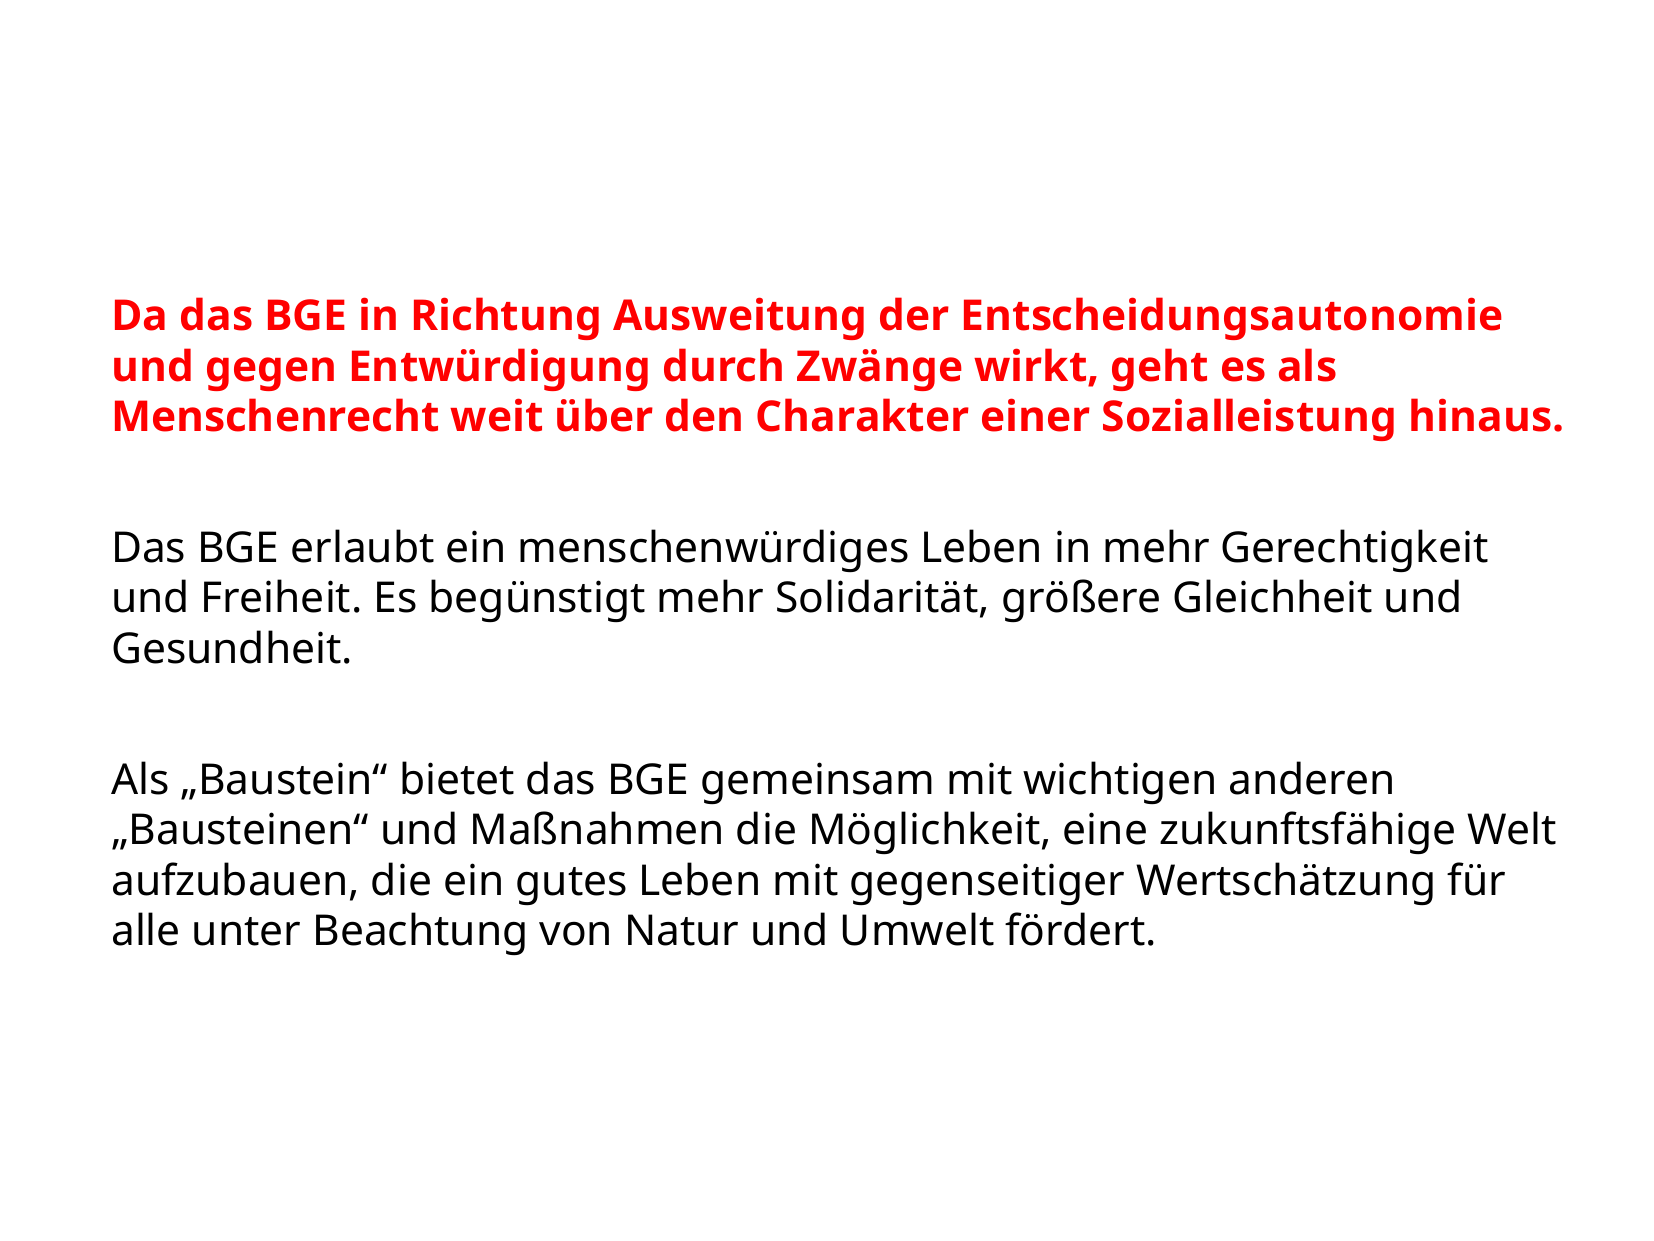

#
 Da das BGE in Richtung Ausweitung der Entscheidungsautonomie und gegen Entwürdigung durch Zwänge wirkt, geht es als Menschenrecht weit über den Charakter einer Sozialleistung hinaus.
 Das BGE erlaubt ein menschenwürdiges Leben in mehr Gerechtigkeit und Freiheit. Es begünstigt mehr Solidarität, größere Gleichheit und Gesundheit.
 Als „Baustein“ bietet das BGE gemeinsam mit wichtigen anderen „Bausteinen“ und Maßnahmen die Möglichkeit, eine zukunftsfähige Welt aufzubauen, die ein gutes Leben mit gegenseitiger Wertschätzung für alle unter Beachtung von Natur und Umwelt fördert.